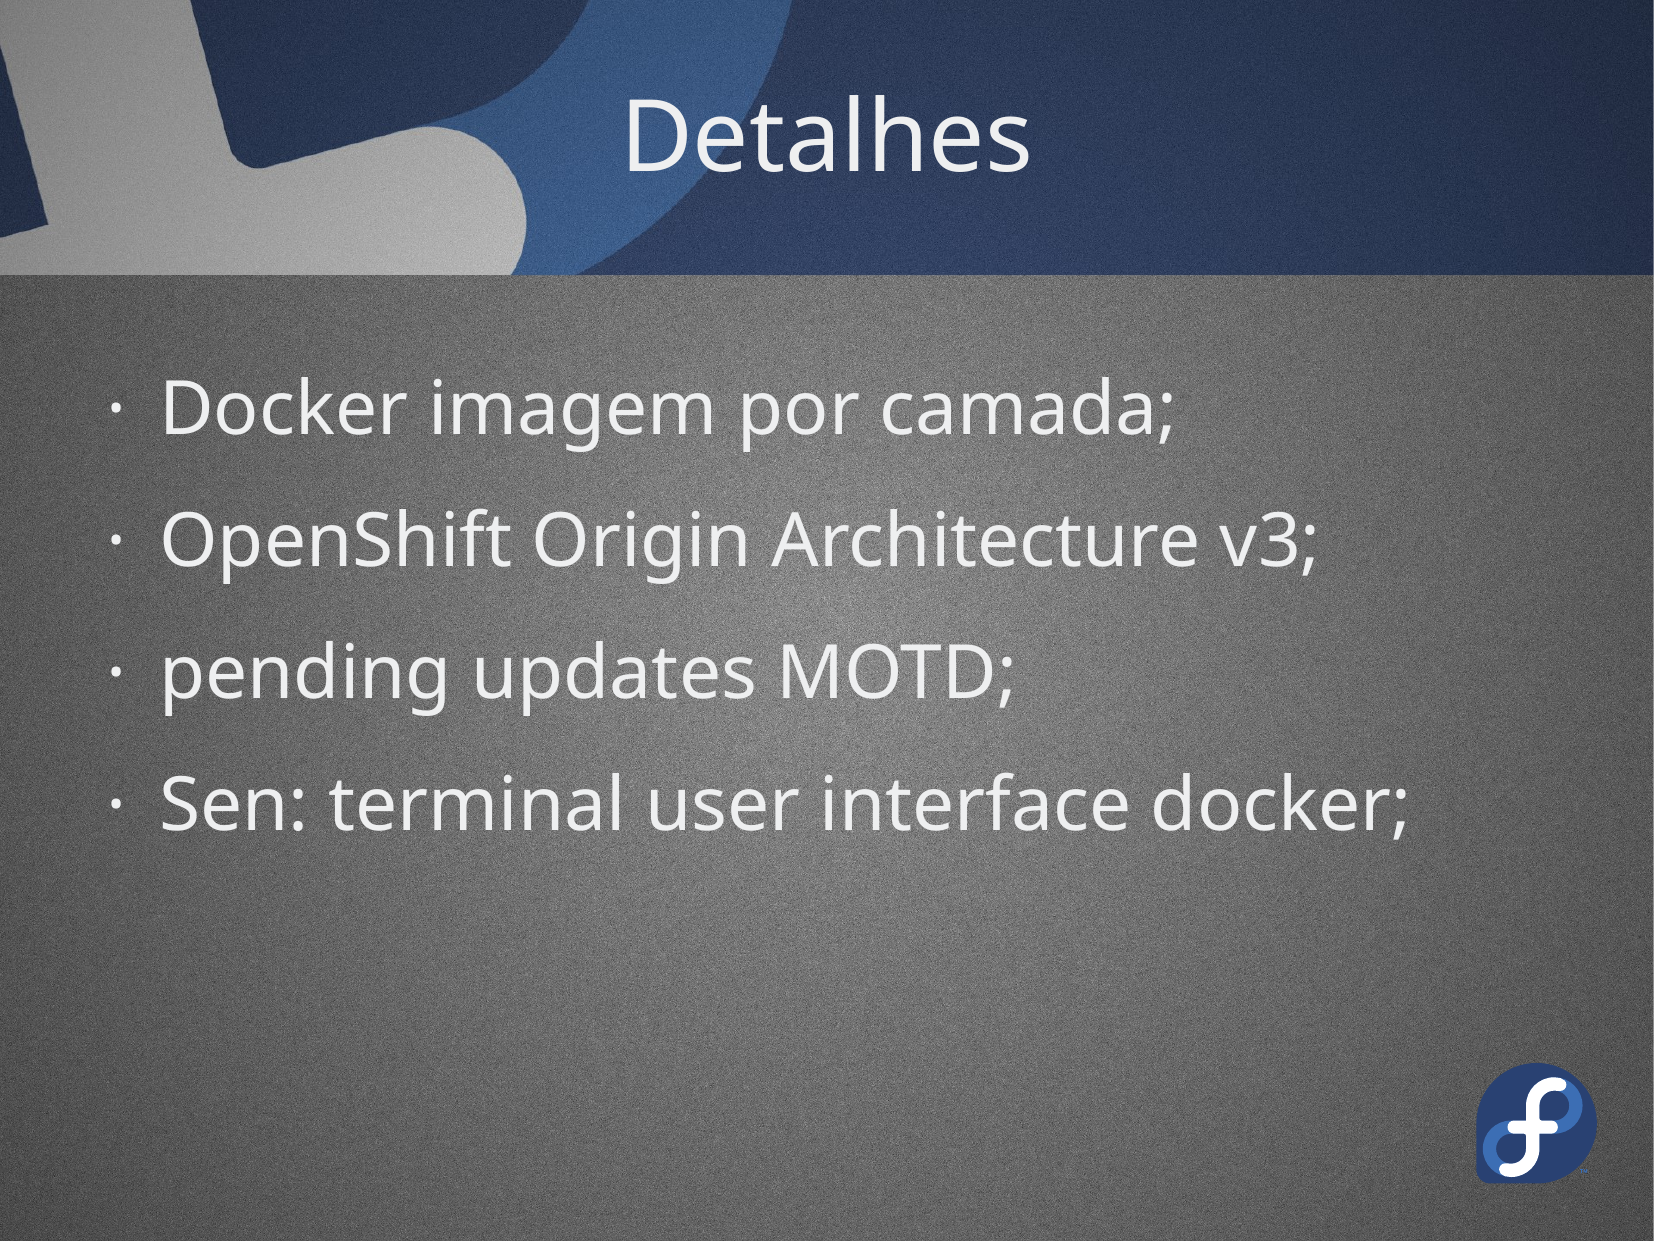

# Detalhes
Docker imagem por camada;
OpenShift Origin Architecture v3;
pending updates MOTD;
Sen: terminal user interface docker;